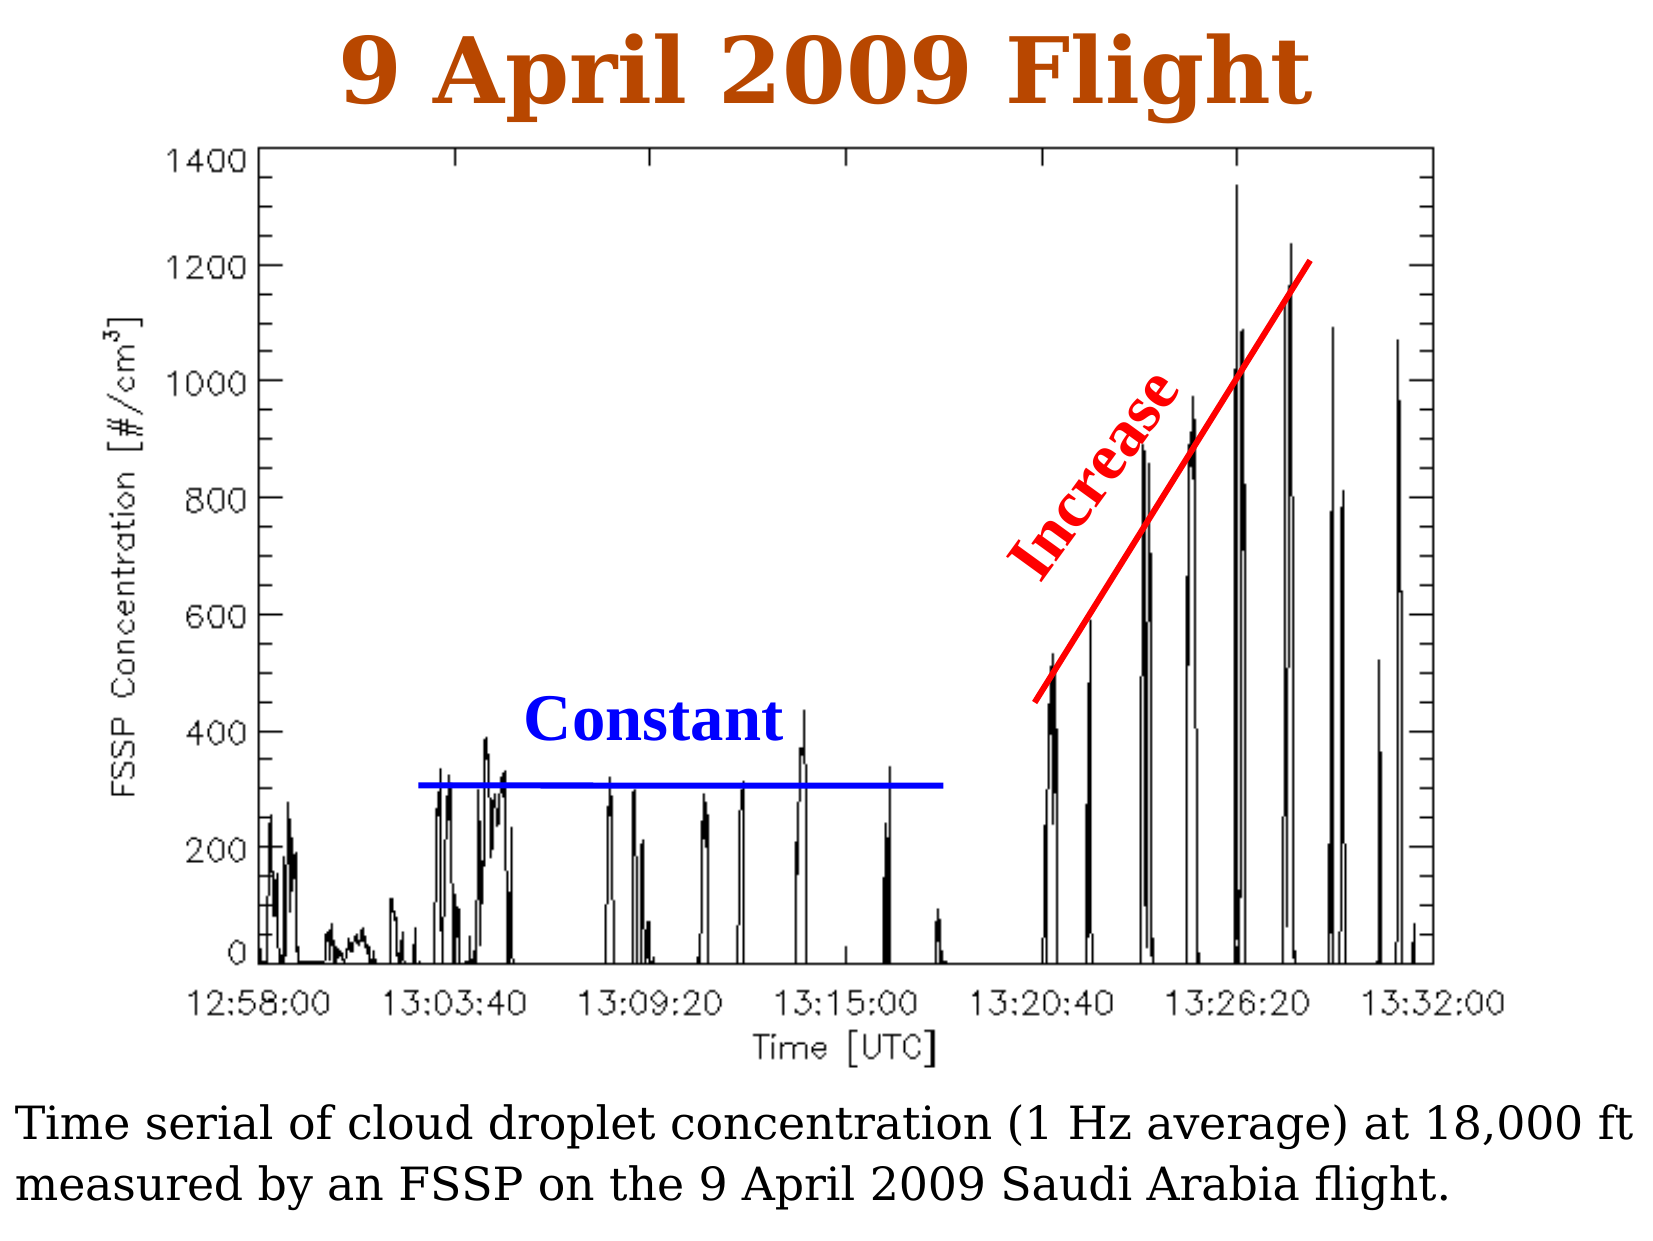

9 April 2009 Flight
Increase
Constant
Time serial of cloud droplet concentration (1 Hz average) at 18,000 ft measured by an FSSP on the 9 April 2009 Saudi Arabia flight.